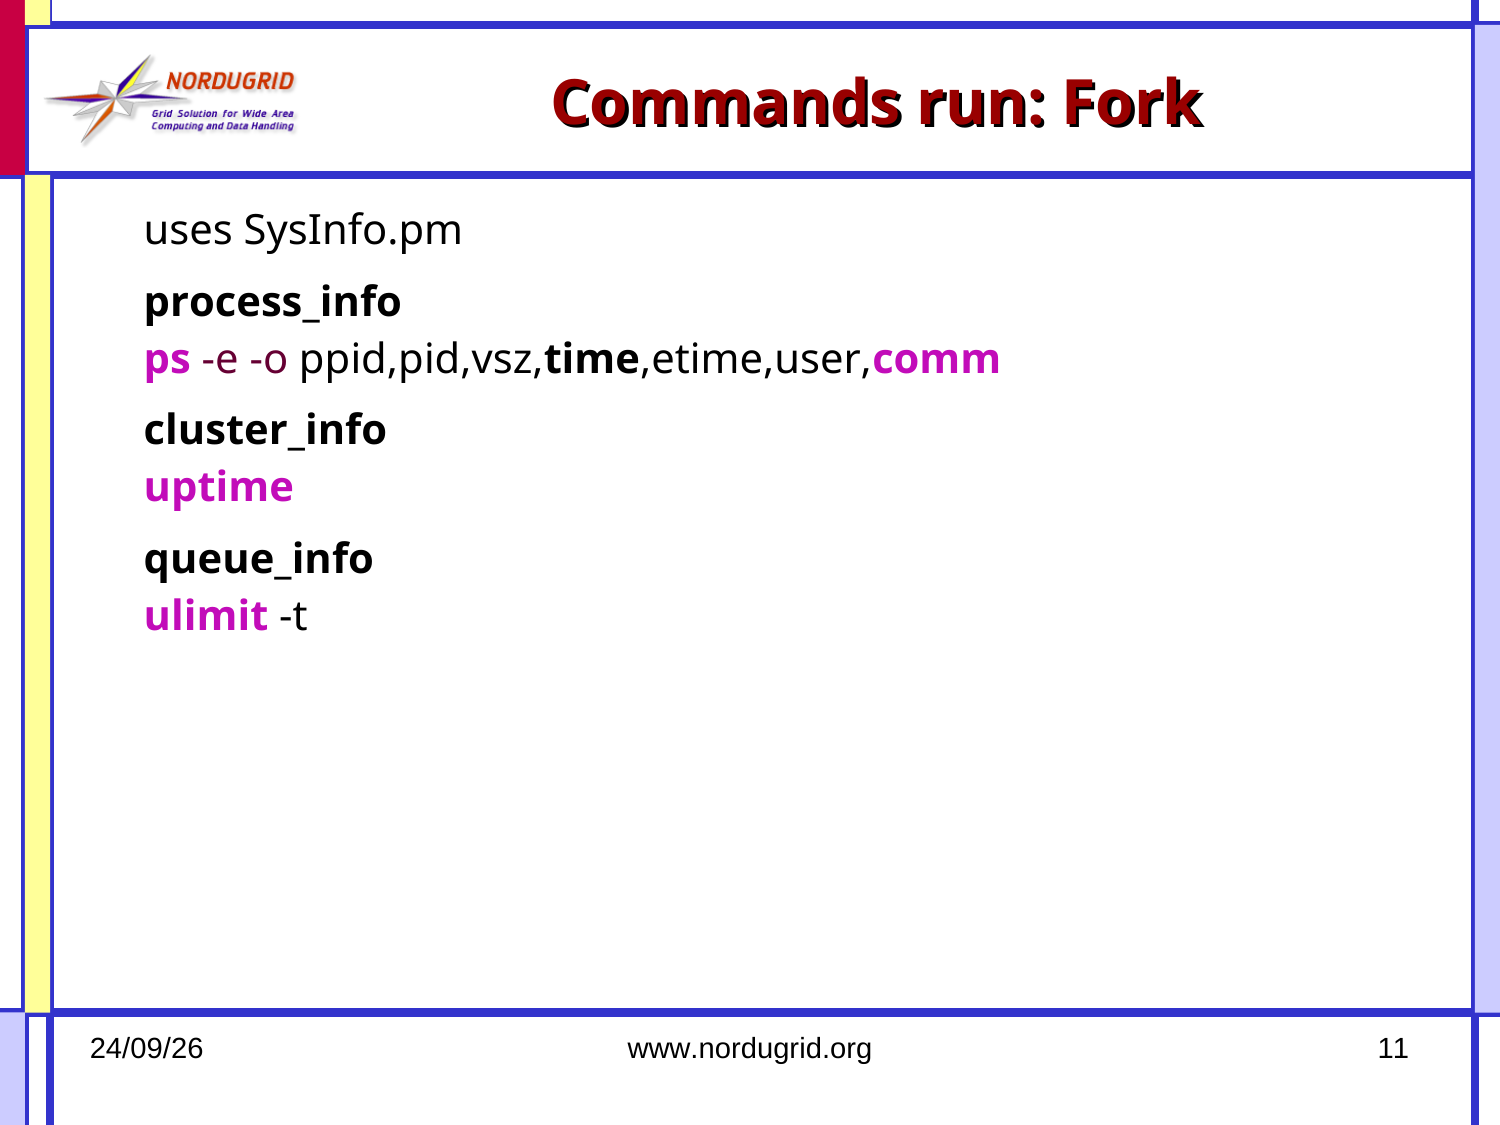

# Commands run: Fork
uses SysInfo.pm
process_info
ps -e -o ppid,pid,vsz,time,etime,user,comm
cluster_info
uptime
queue_info
ulimit -t
www.nordugrid.org
11